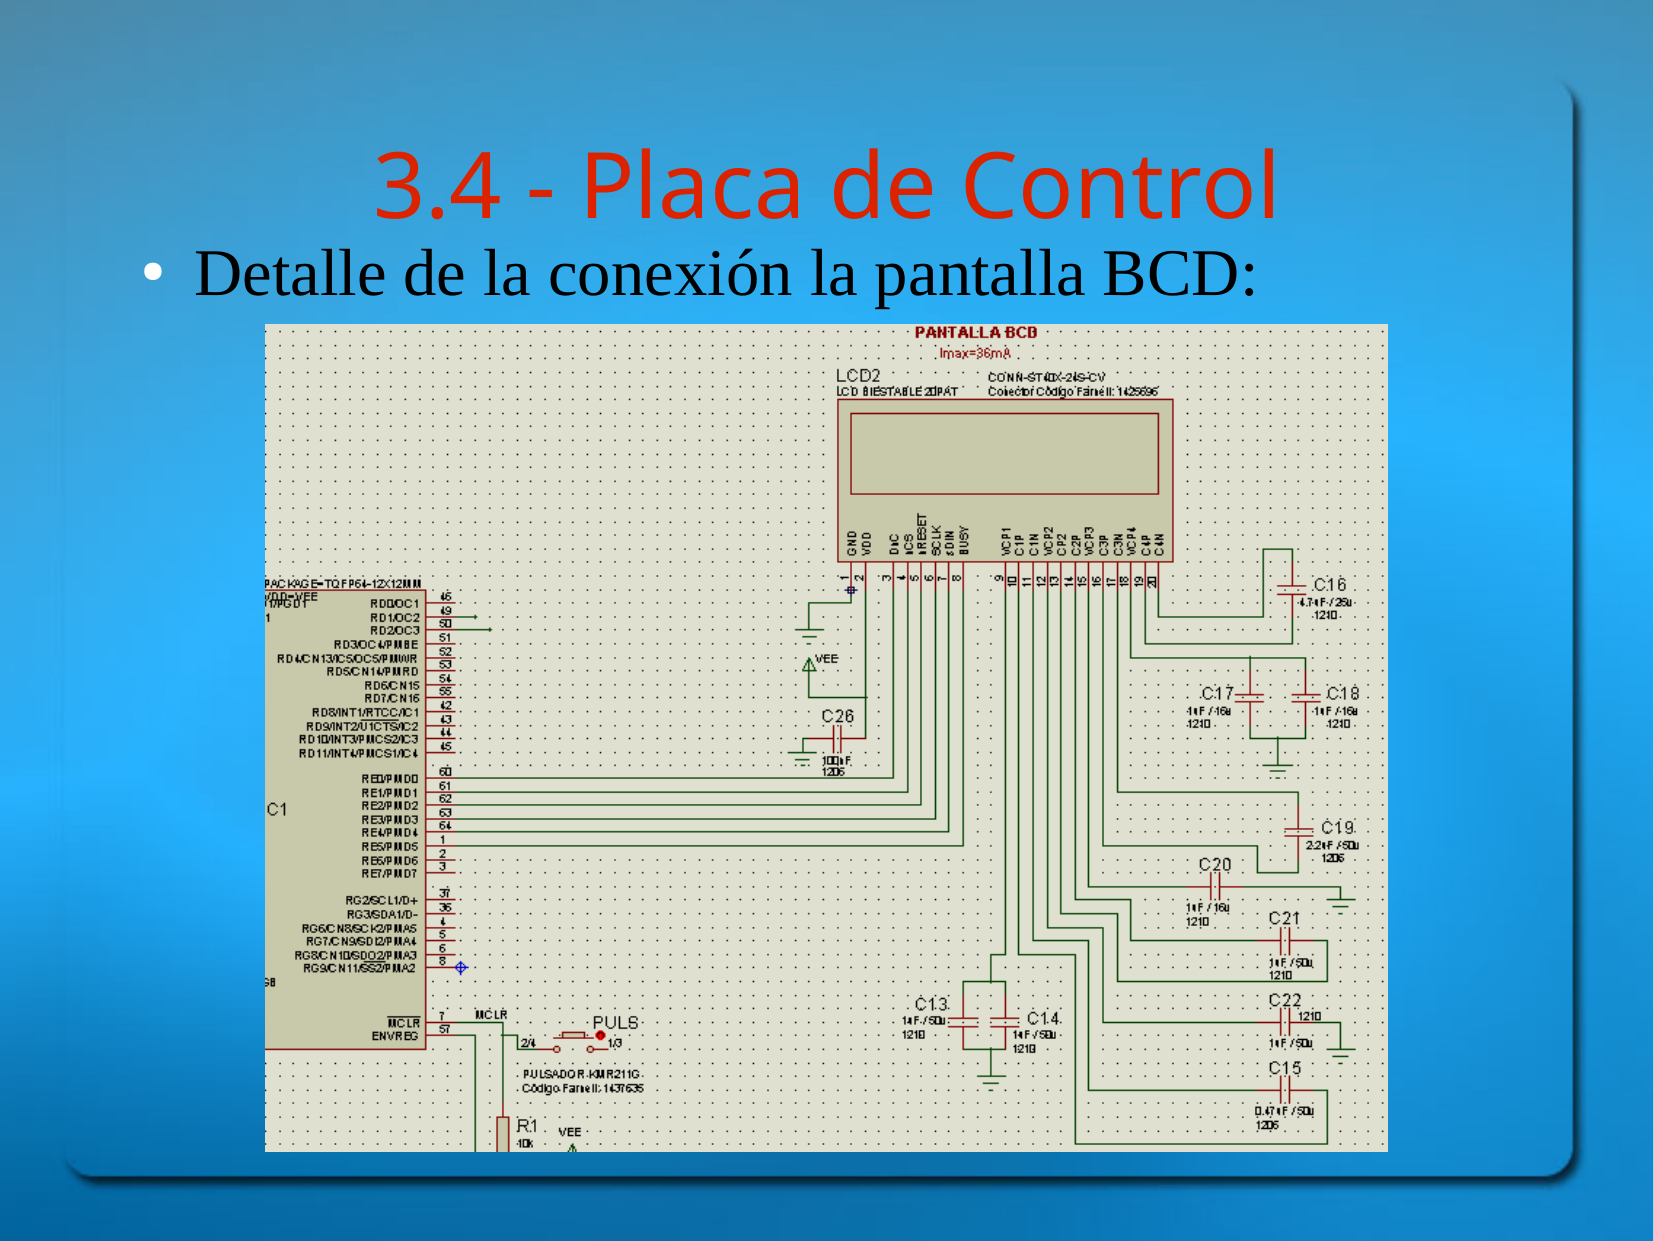

# 3.4 - Placa de Control
Detalle de la conexión la pantalla BCD: